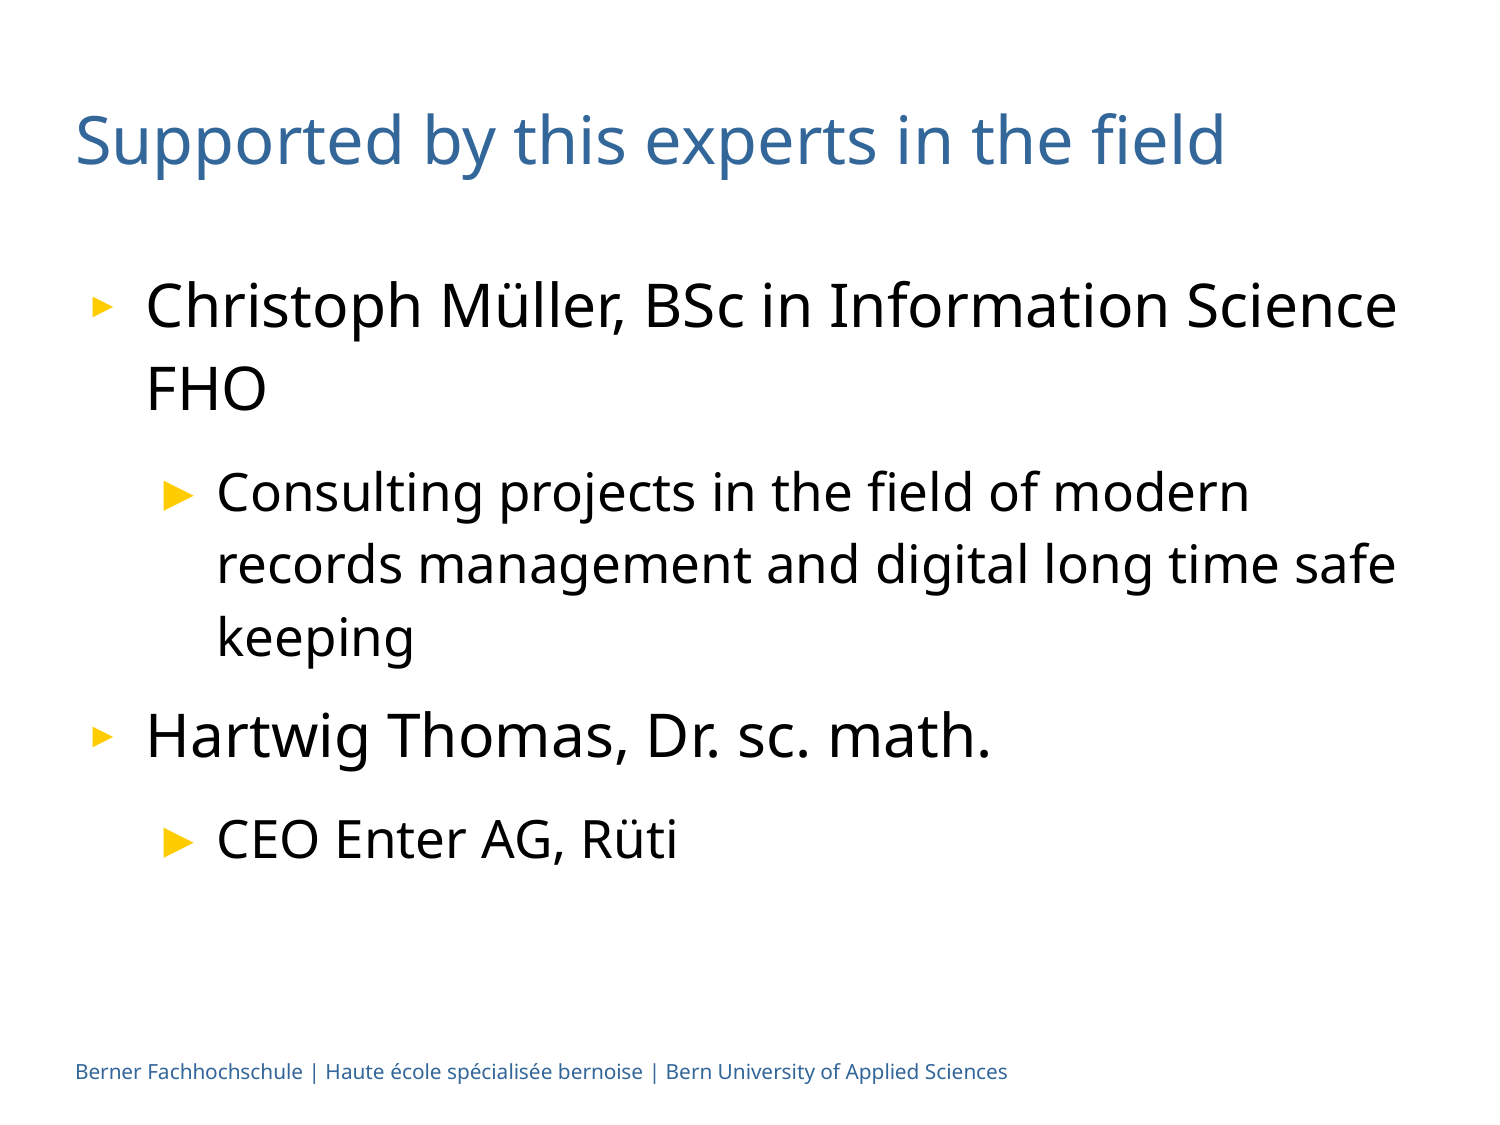

# Supported by this experts in the field
Christoph Müller, BSc in Information Science FHO
Consulting projects in the field of modern records management and digital long time safe keeping
Hartwig Thomas, Dr. sc. math.
CEO Enter AG, Rüti